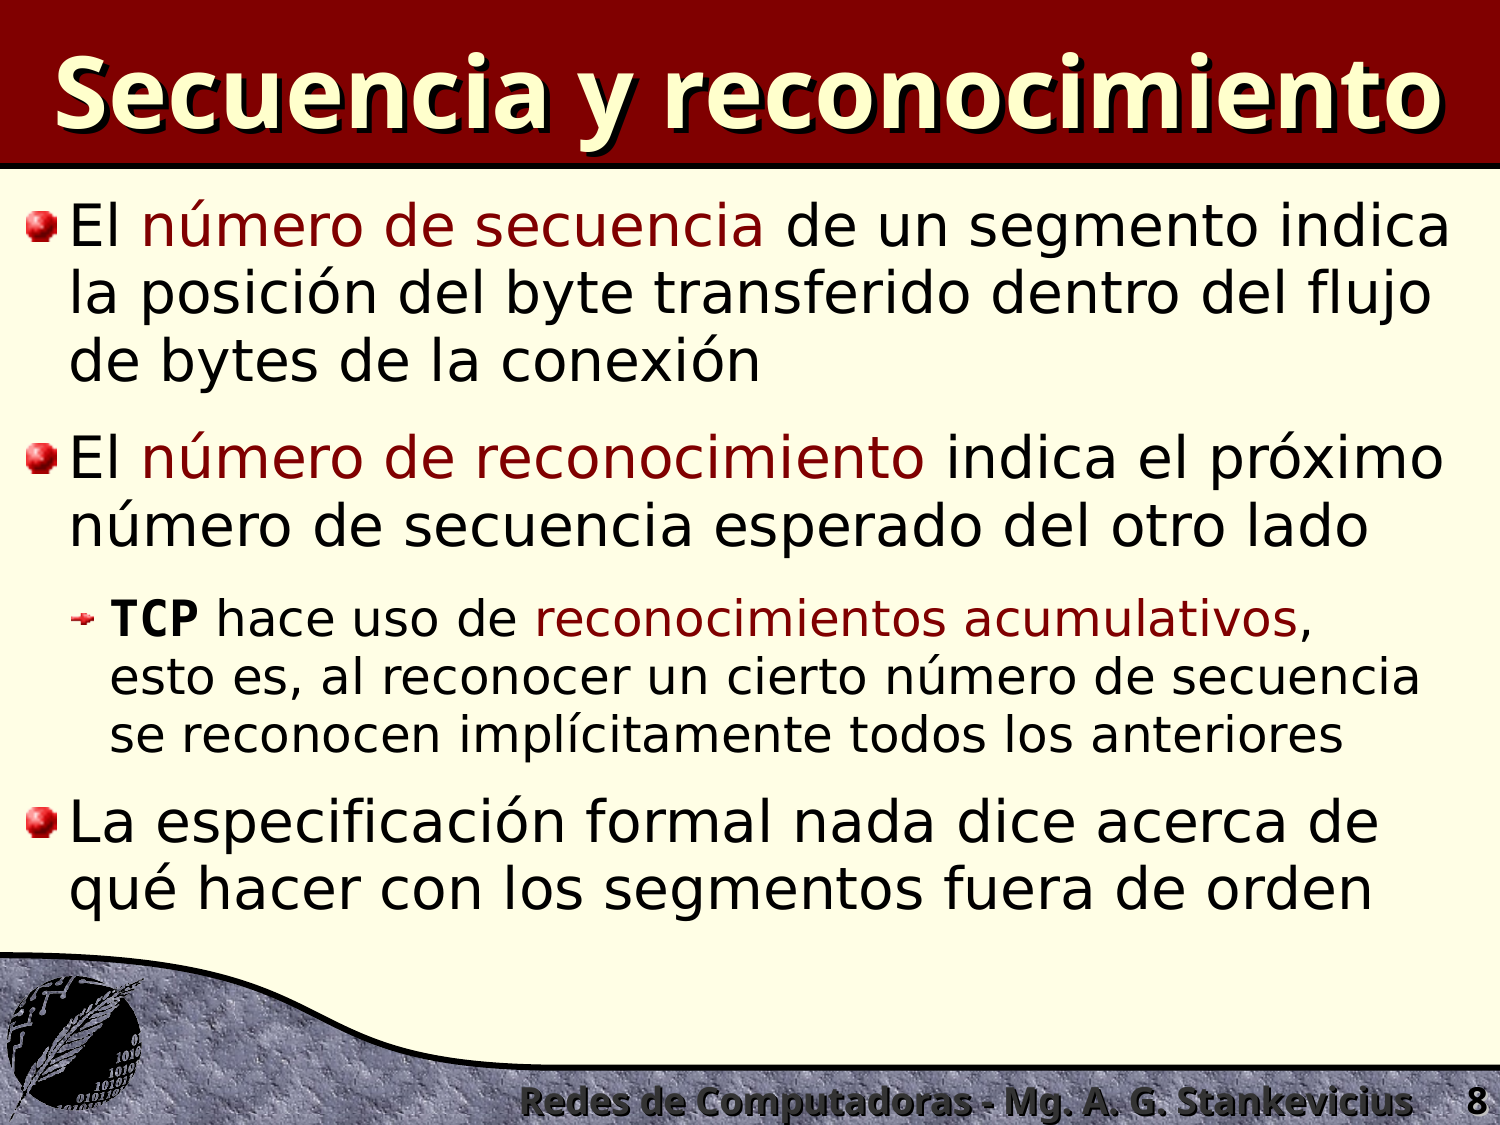

# Secuencia y reconocimiento
El número de secuencia de un segmento indica la posición del byte transferido dentro del flujo de bytes de la conexión
El número de reconocimiento indica el próximo número de secuencia esperado del otro lado
TCP hace uso de reconocimientos acumulativos,
esto es, al reconocer un cierto número de secuencia
se reconocen implícitamente todos los anteriores
La especificación formal nada dice acerca de qué hacer con los segmentos fuera de orden
8